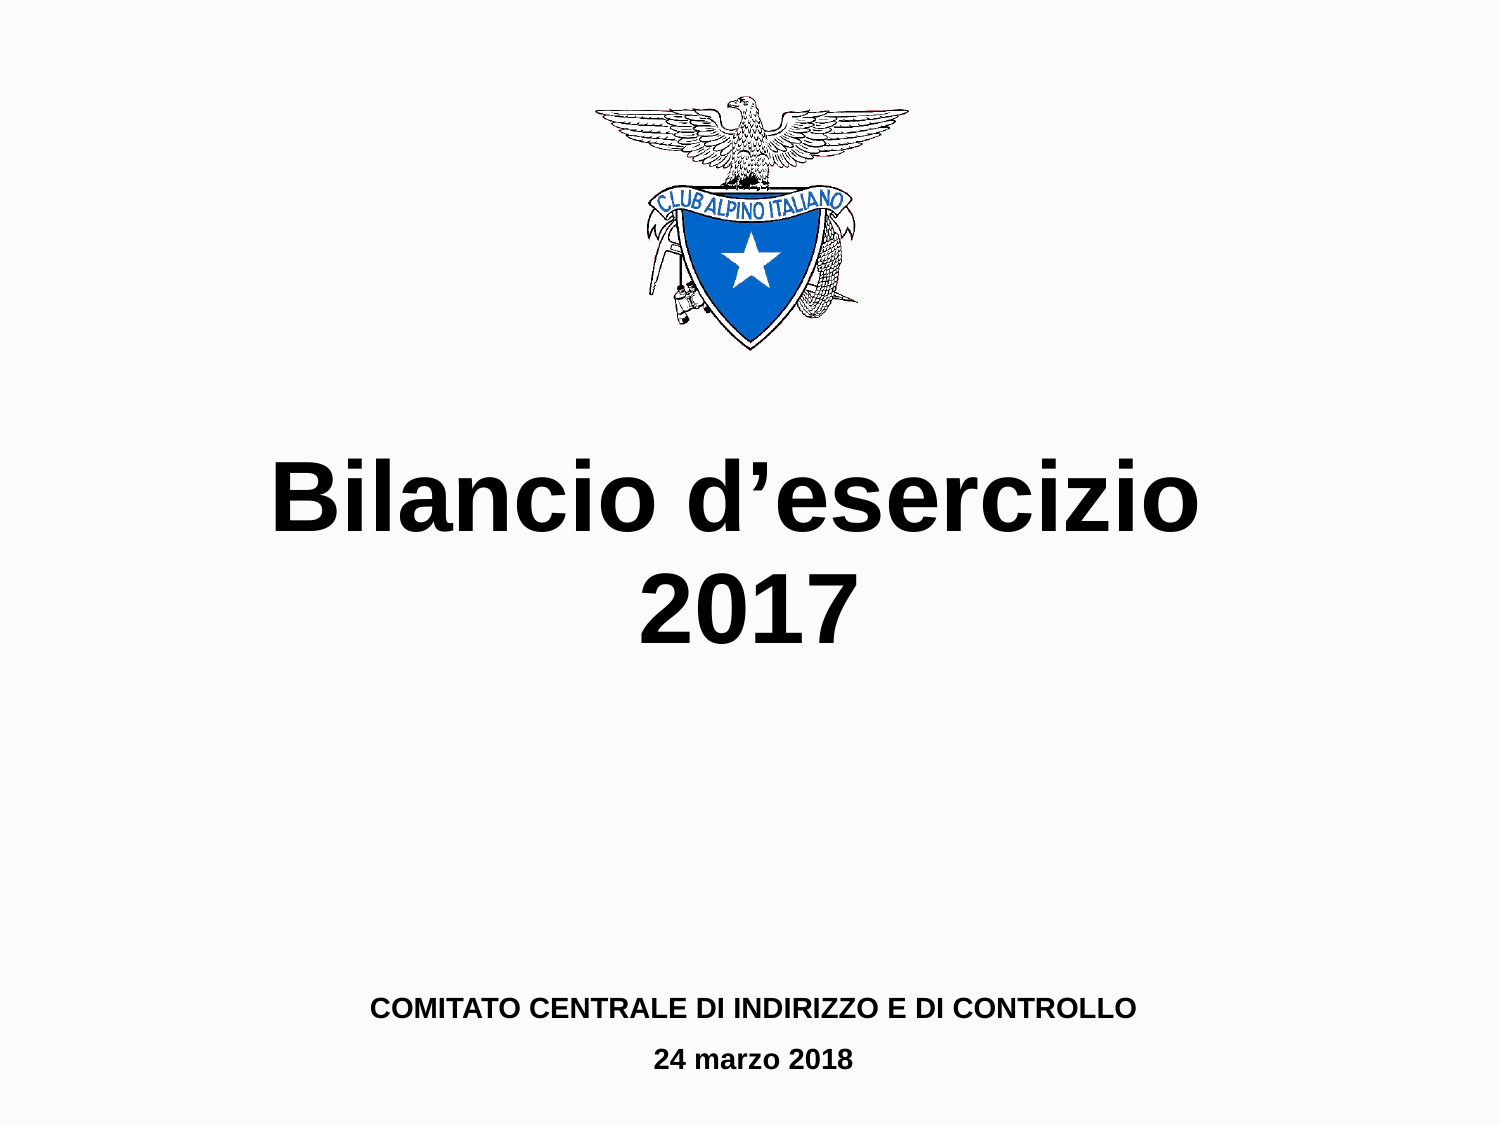

Bilancio d’esercizio
2017
COMITATO CENTRALE DI INDIRIZZO E DI CONTROLLO
24 marzo 2018